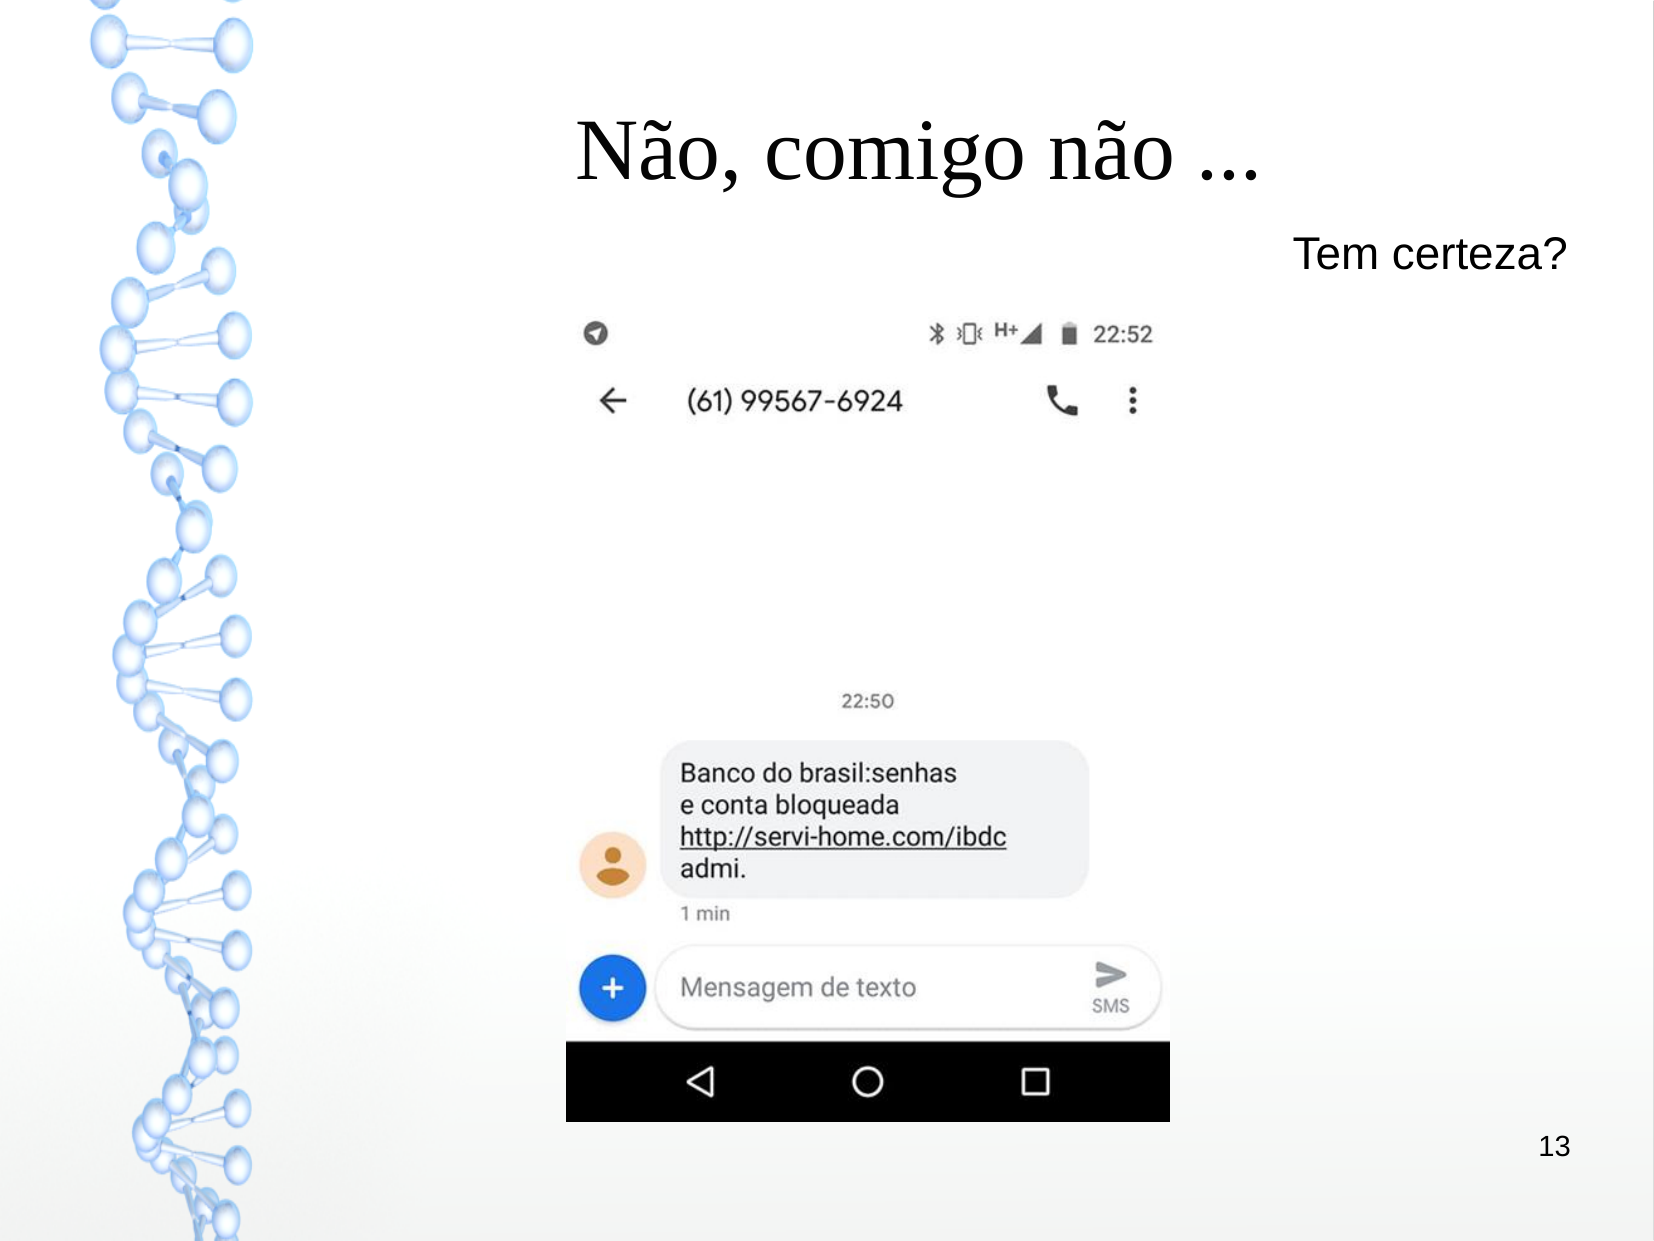

# Não, comigo não ...
Tem certeza?
13